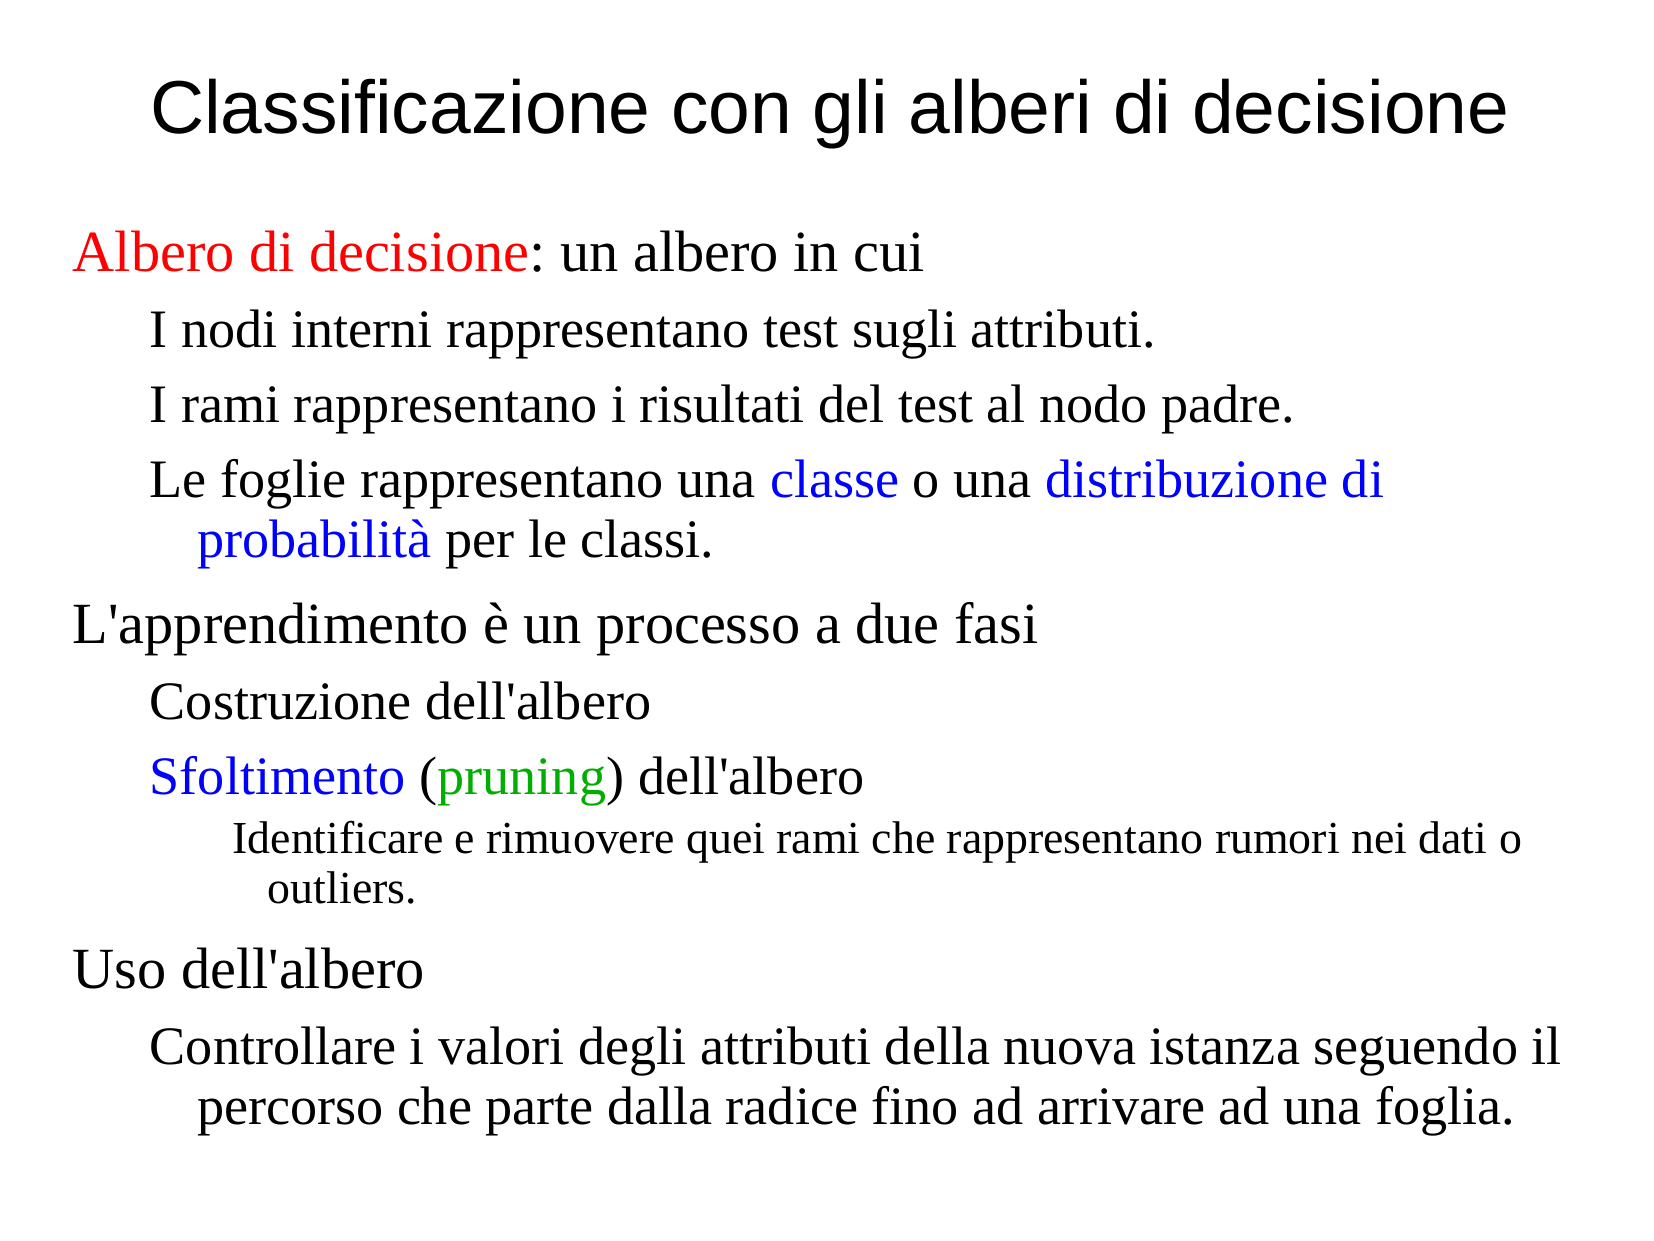

# Classificazione con gli alberi di decisione
Albero di decisione: un albero in cui
I nodi interni rappresentano test sugli attributi.
I rami rappresentano i risultati del test al nodo padre.
Le foglie rappresentano una classe o una distribuzione di probabilità per le classi.
L'apprendimento è un processo a due fasi
Costruzione dell'albero
Sfoltimento (pruning) dell'albero
Identificare e rimuovere quei rami che rappresentano rumori nei dati o outliers.
Uso dell'albero
Controllare i valori degli attributi della nuova istanza seguendo il percorso che parte dalla radice fino ad arrivare ad una foglia.